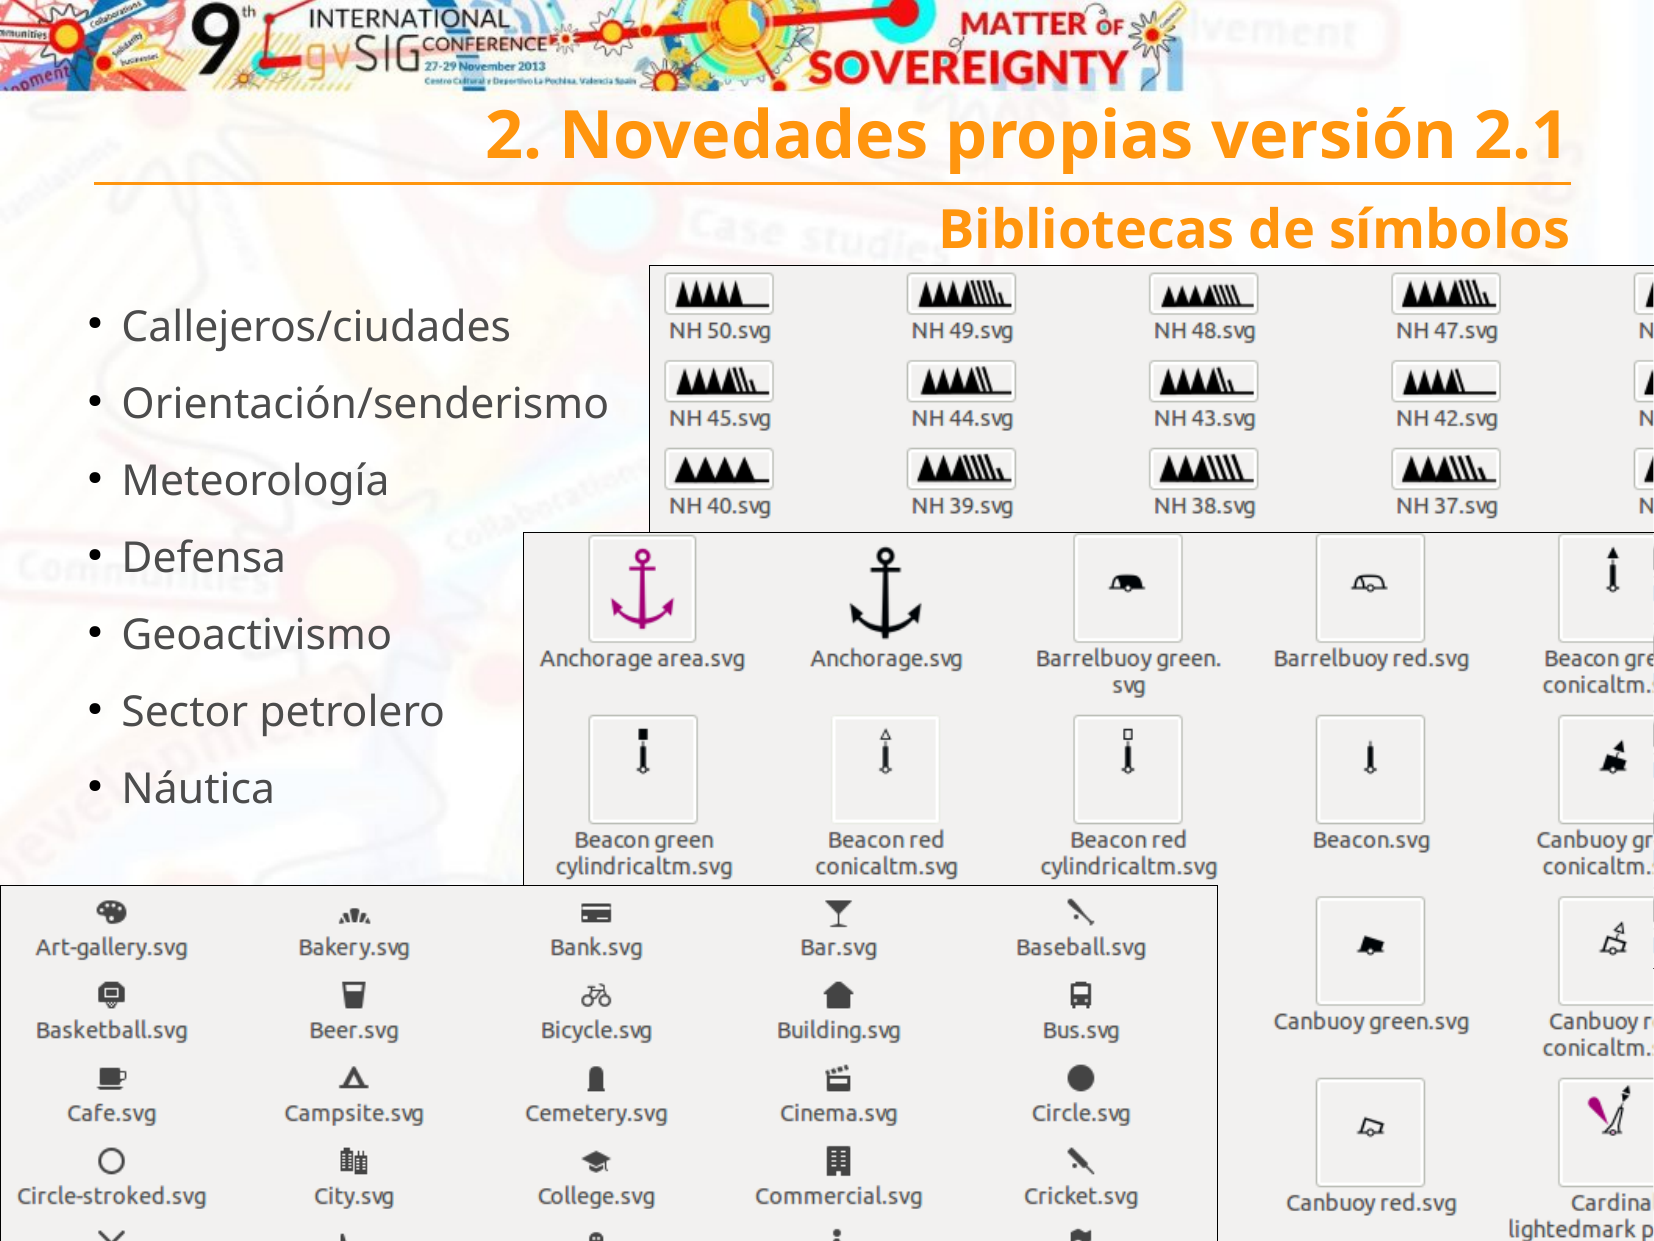

# 2. Novedades propias versión 2.1
Bibliotecas de símbolos
Callejeros/ciudades
Orientación/senderismo
Meteorología
Defensa
Geoactivismo
Sector petrolero
Náutica